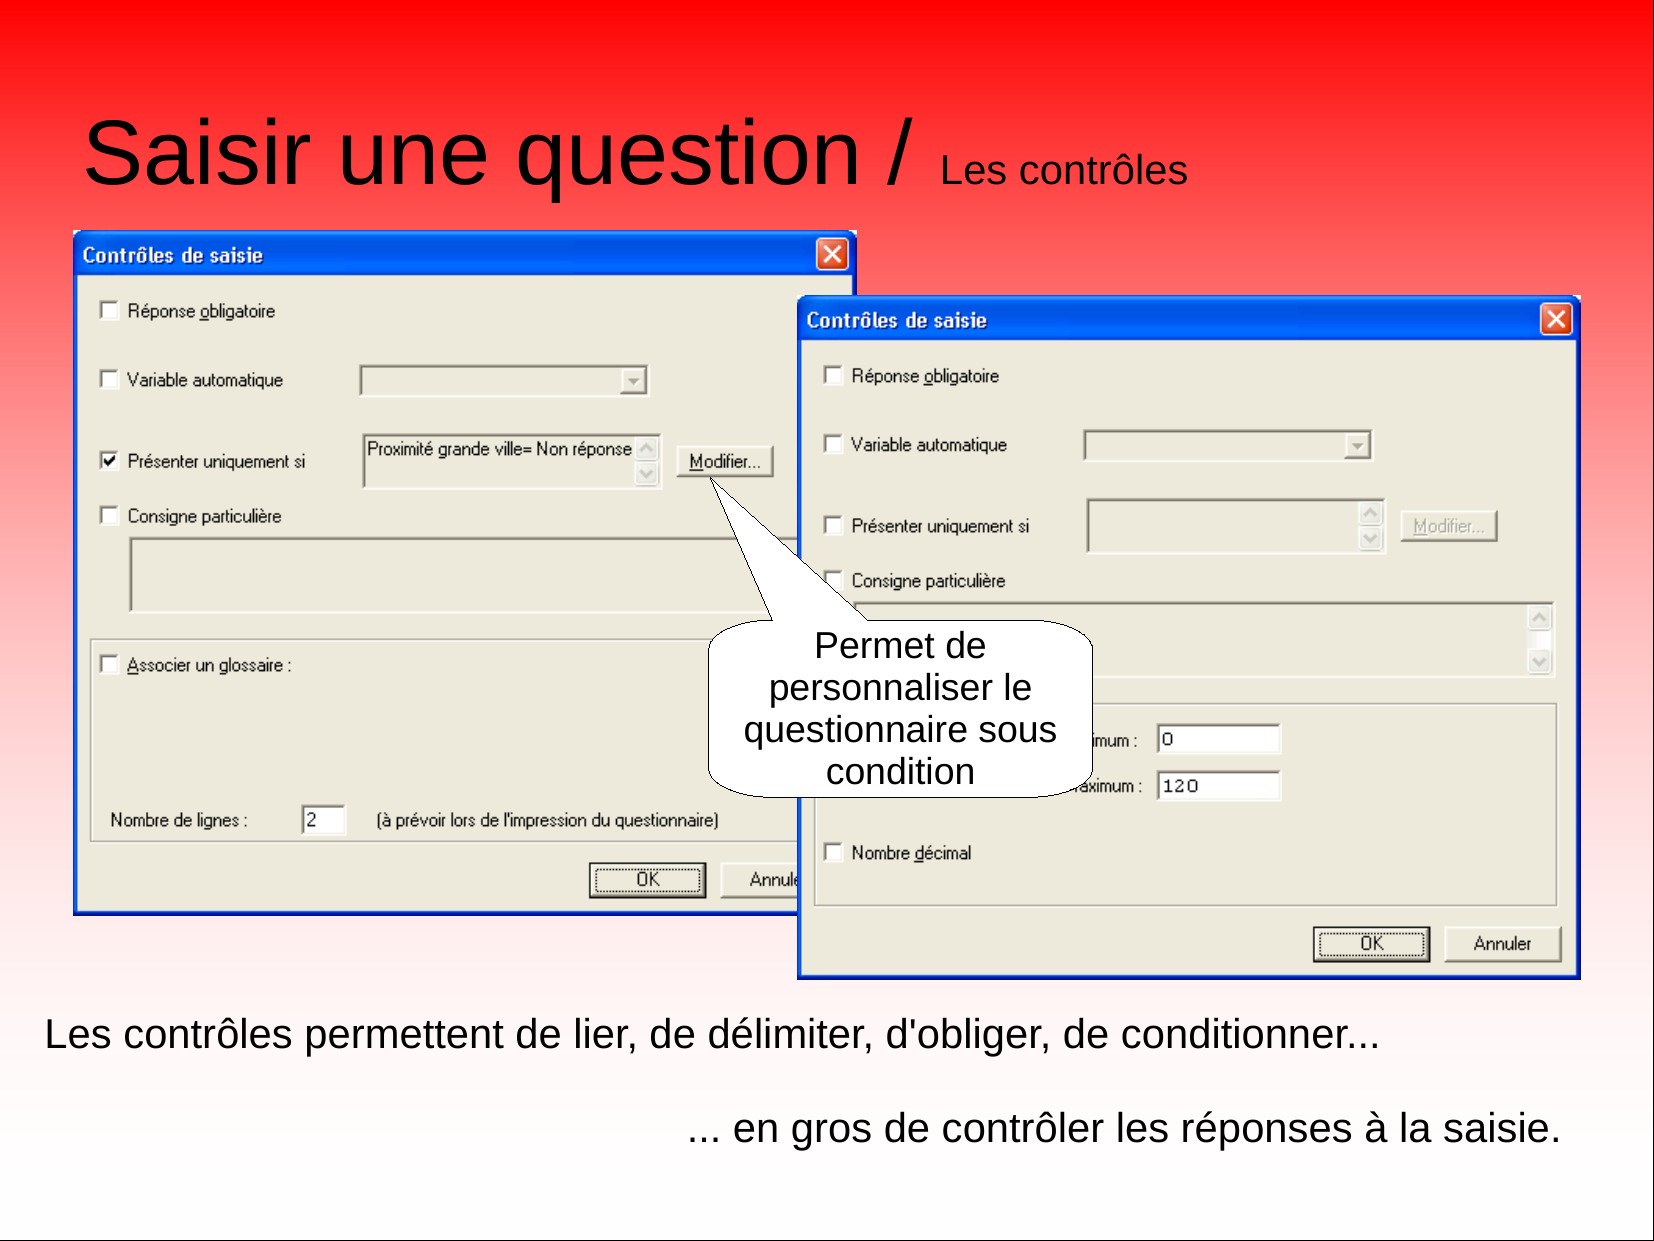

# Saisir une question / Les contrôles
Permet de personnaliser le questionnaire sous condition
Les contrôles permettent de lier, de délimiter, d'obliger, de conditionner...
... en gros de contrôler les réponses à la saisie.